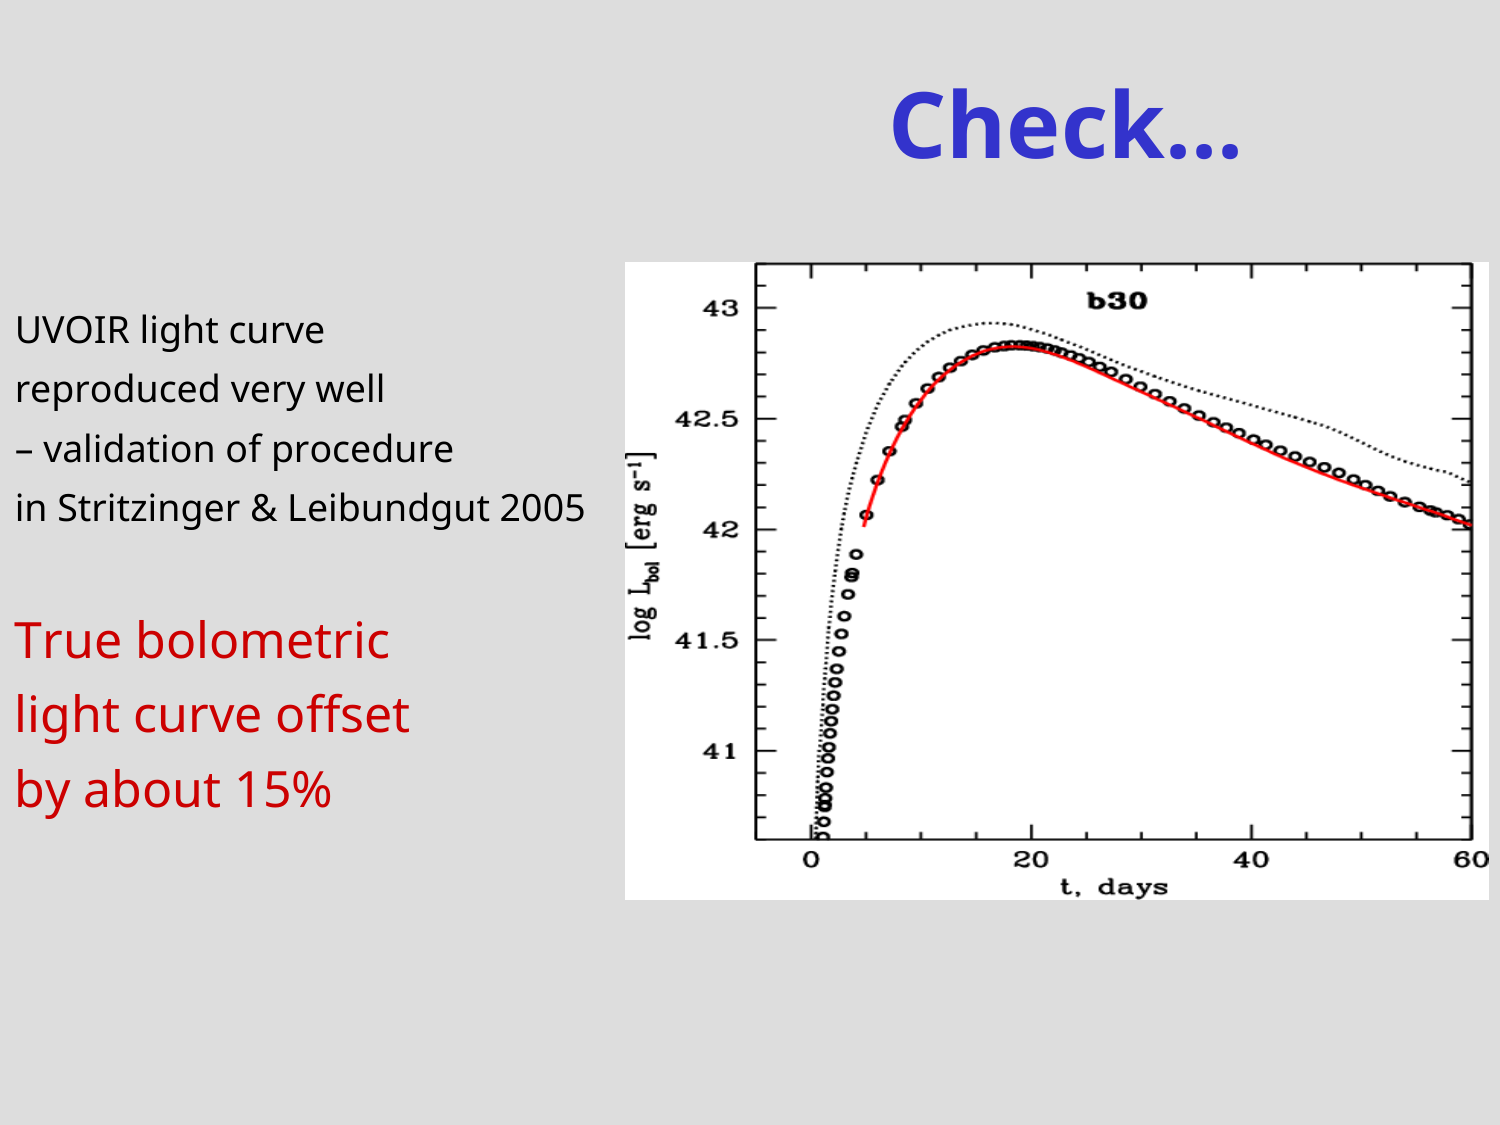

Check...
UVOIR light curve
reproduced very well
– validation of procedure
in Stritzinger & Leibundgut 2005
True bolometric
light curve offset
by about 15%